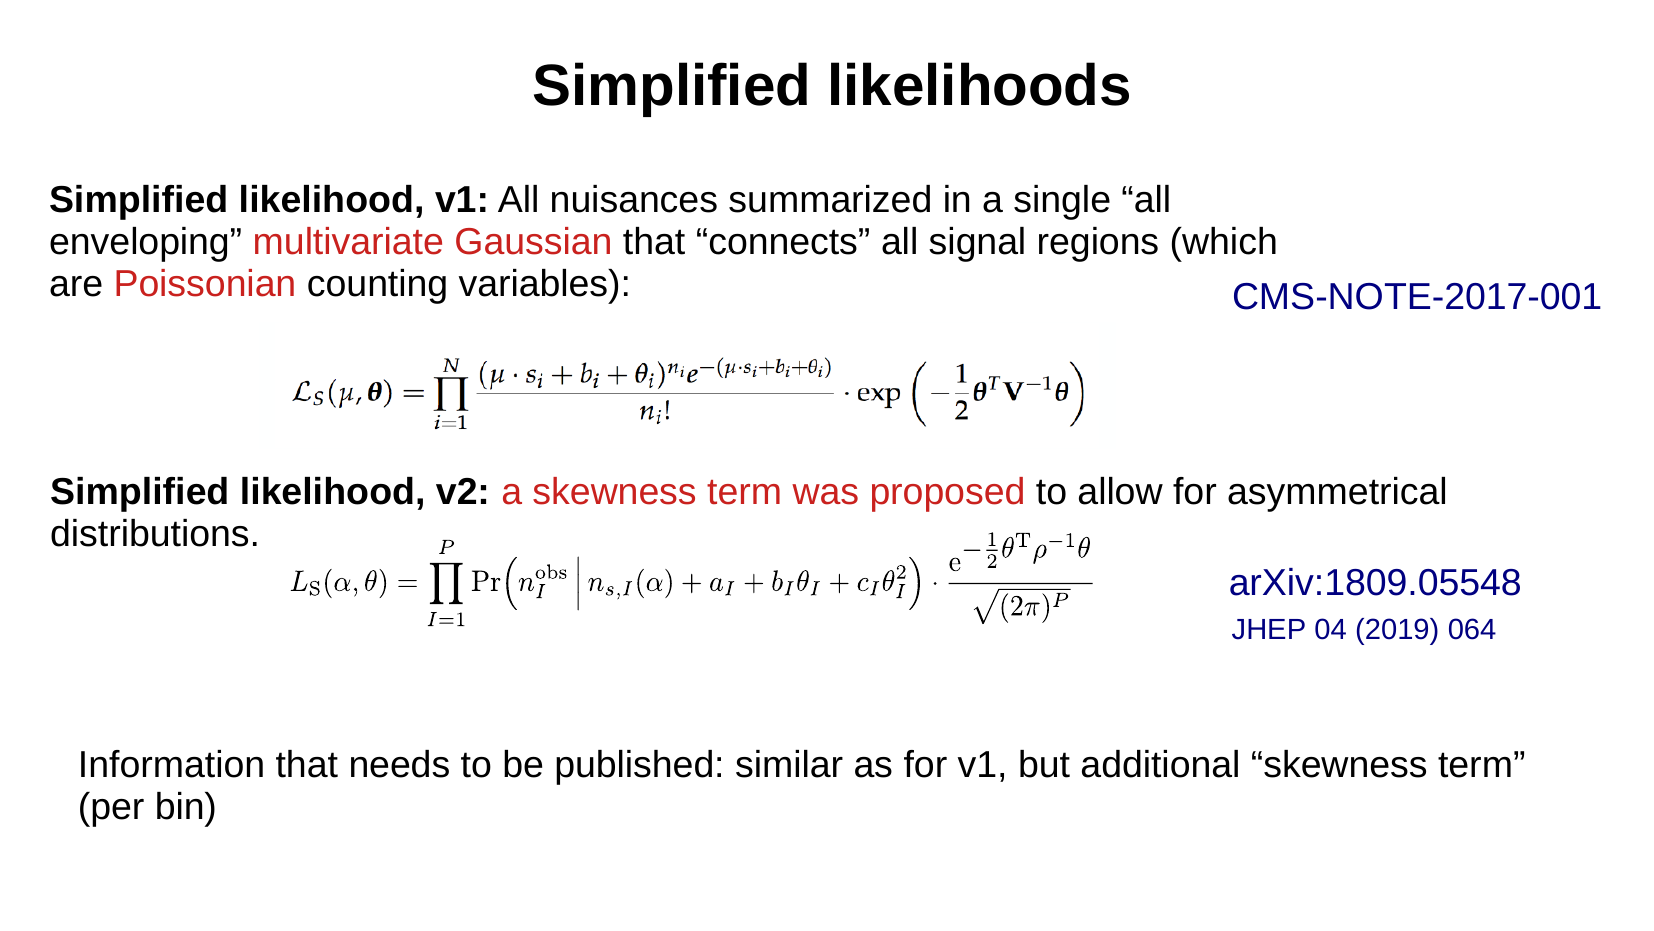

Simplified likelihoods
Simplified likelihood, v1: All nuisances summarized in a single “all enveloping” multivariate Gaussian that “connects” all signal regions (which are Poissonian counting variables):
 CMS-NOTE-2017-001
Simplified likelihood, v2: a skewness term was proposed to allow for asymmetrical distributions.
arXiv:1809.05548
JHEP 04 (2019) 064
Information that needs to be published: similar as for v1, but additional “skewness term” (per bin)